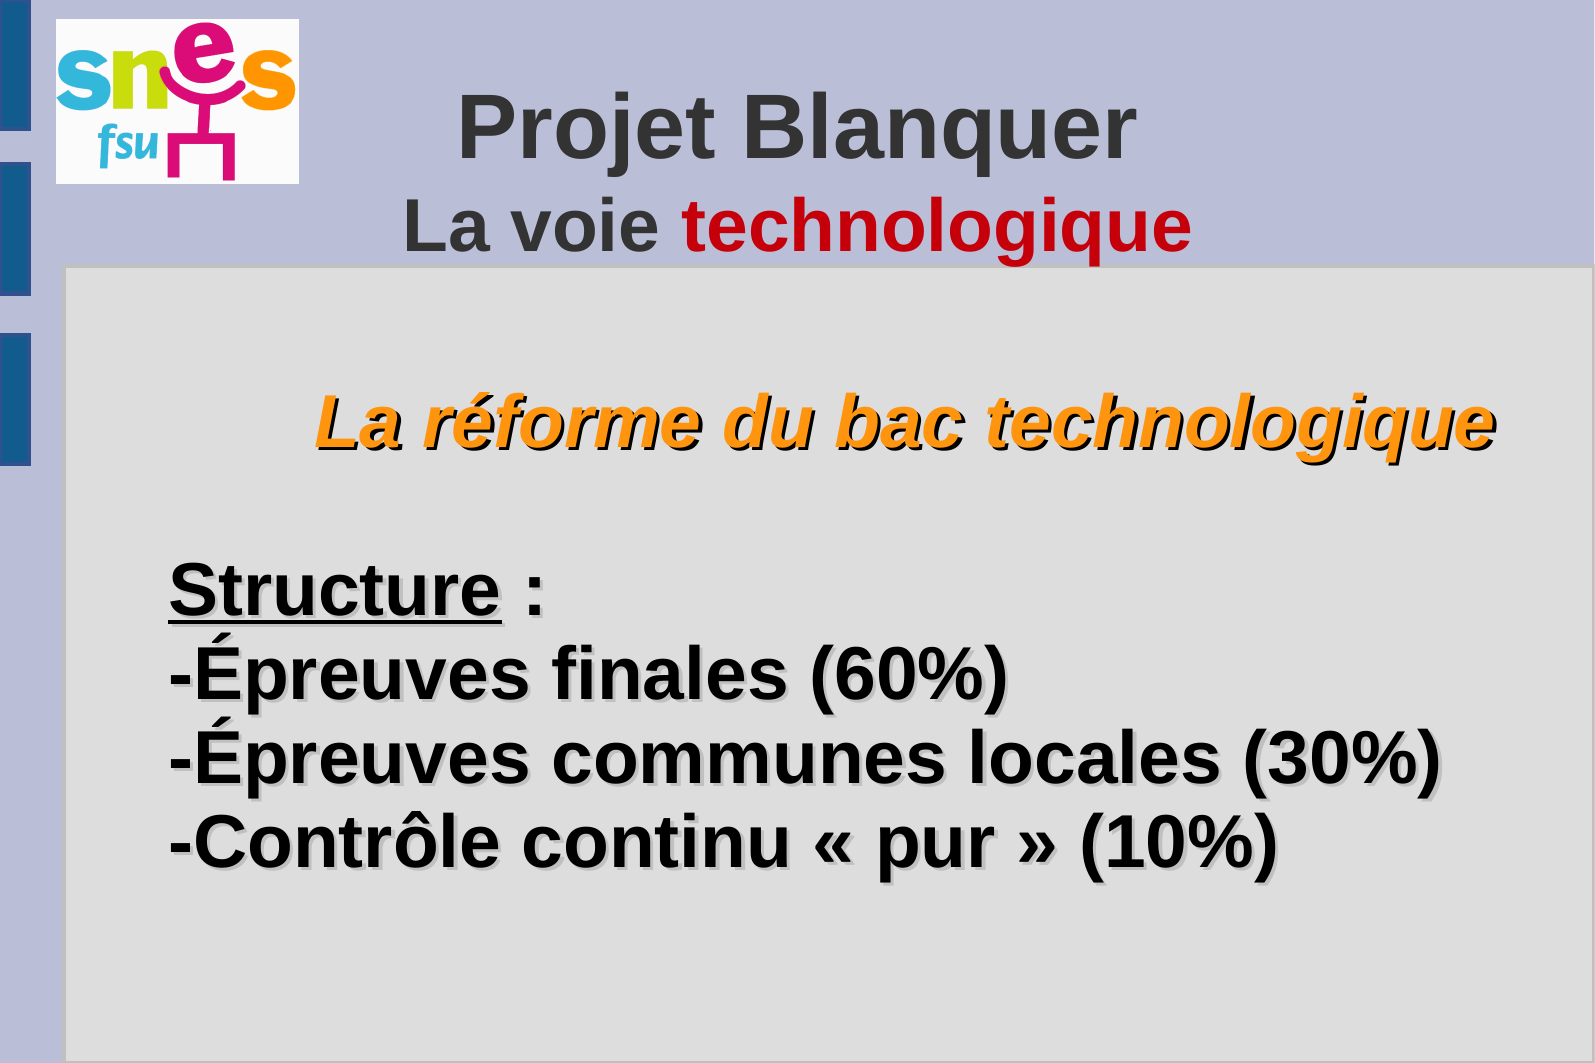

# Projet Blanquer La voie technologique
La réforme du bac technologique
Structure :
-Épreuves finales (60%)
-Épreuves communes locales (30%)
-Contrôle continu « pur » (10%)